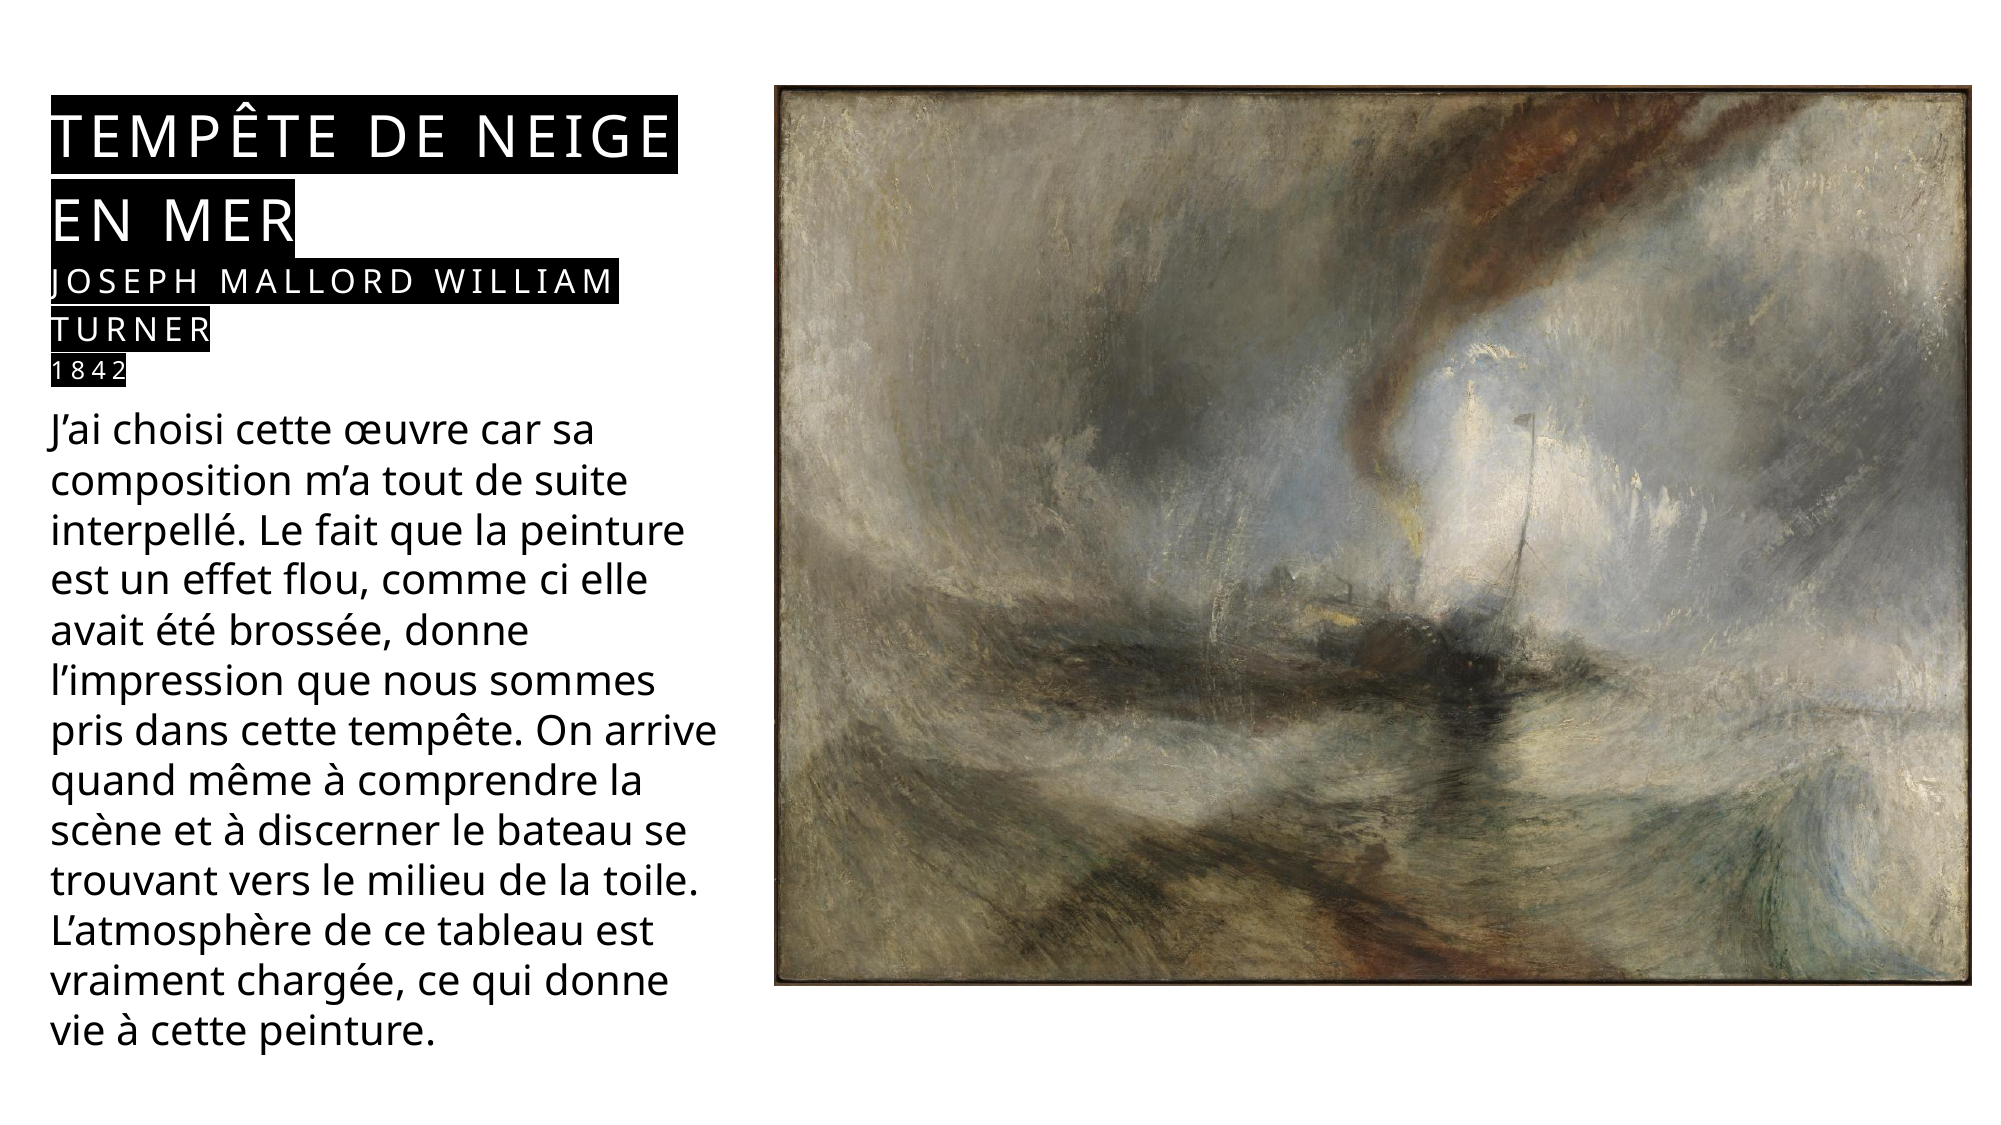

# Tempête de neige en mer Joseph Mallord William TURNER 1842
J’ai choisi cette œuvre car sa composition m’a tout de suite interpellé. Le fait que la peinture est un effet flou, comme ci elle avait été brossée, donne l’impression que nous sommes pris dans cette tempête. On arrive quand même à comprendre la scène et à discerner le bateau se trouvant vers le milieu de la toile. L’atmosphère de ce tableau est vraiment chargée, ce qui donne vie à cette peinture.